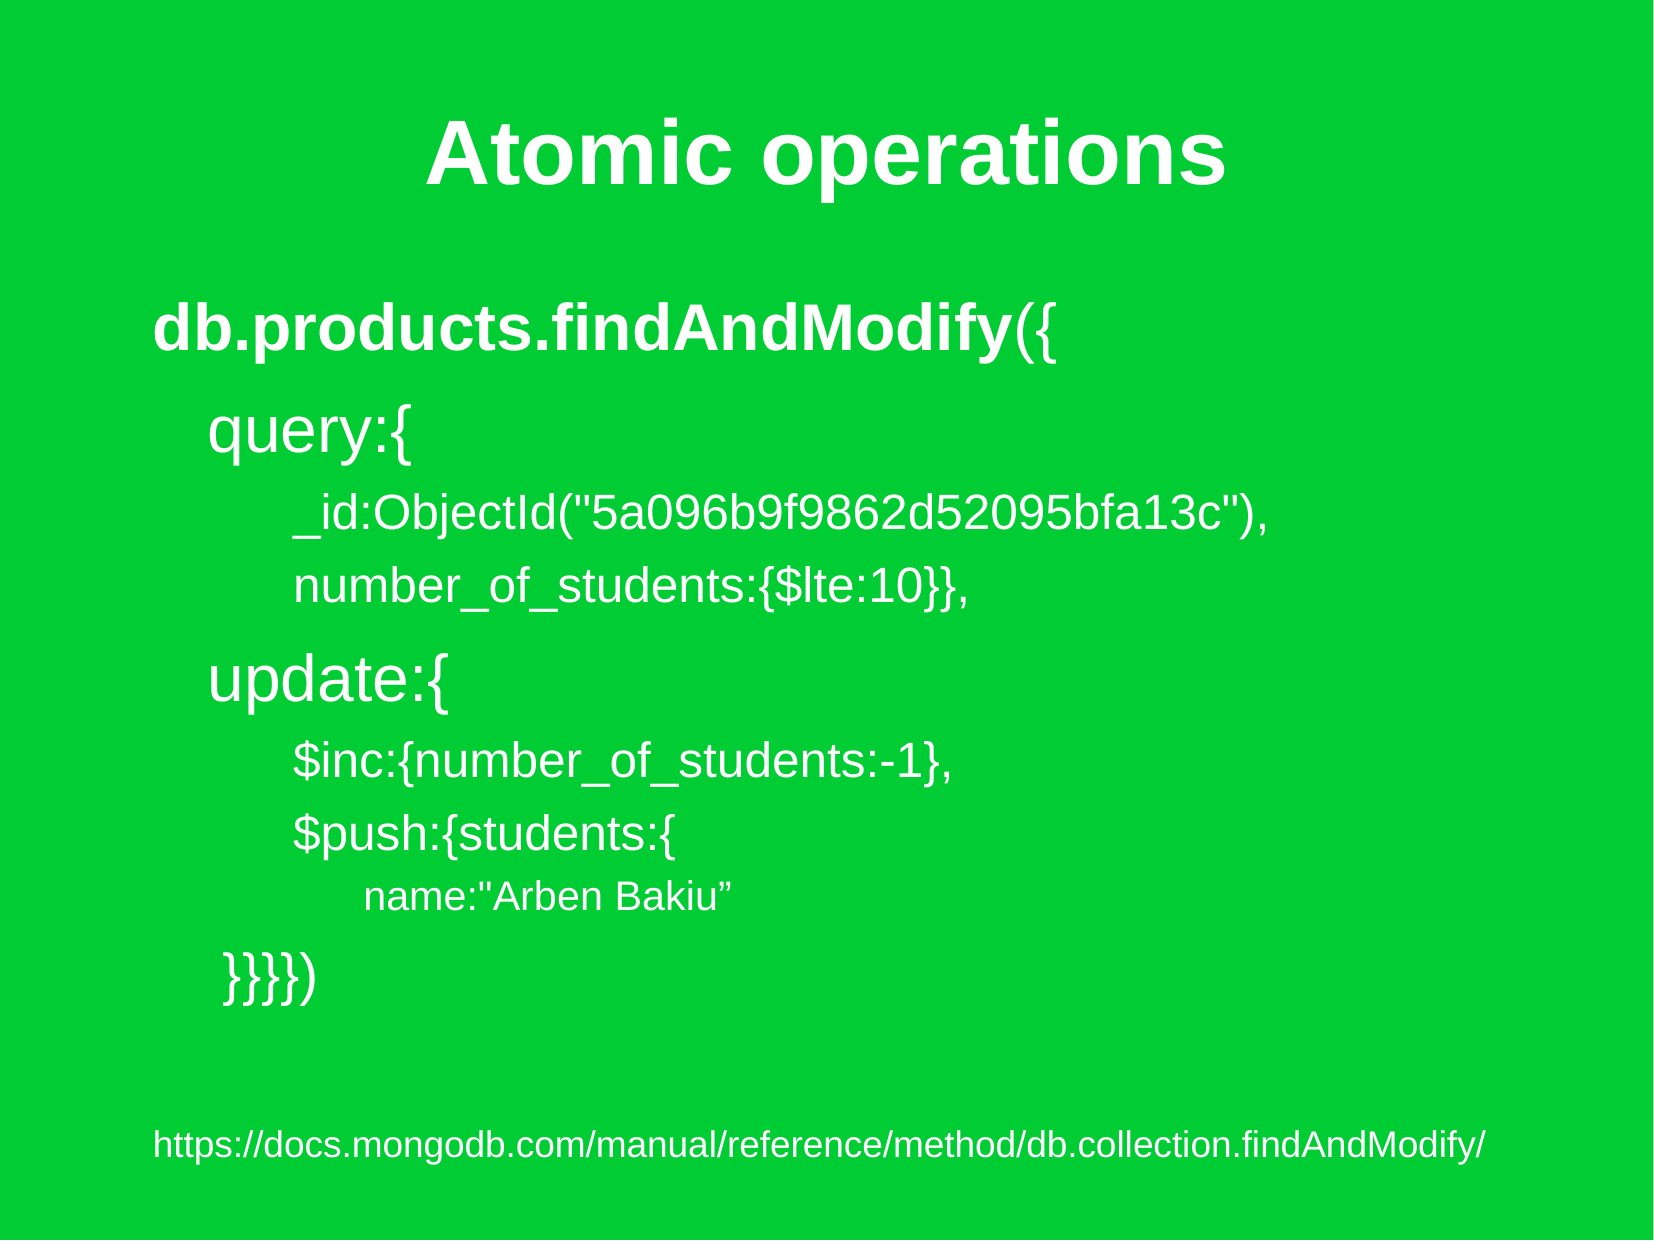

# Atomic operations
db.products.findAndModify({
 query:{
_id:ObjectId("5a096b9f9862d52095bfa13c"),
number_of_students:{$lte:10}},
 update:{
$inc:{number_of_students:-1},
$push:{students:{
name:"Arben Bakiu”
}}}})
https://docs.mongodb.com/manual/reference/method/db.collection.findAndModify/